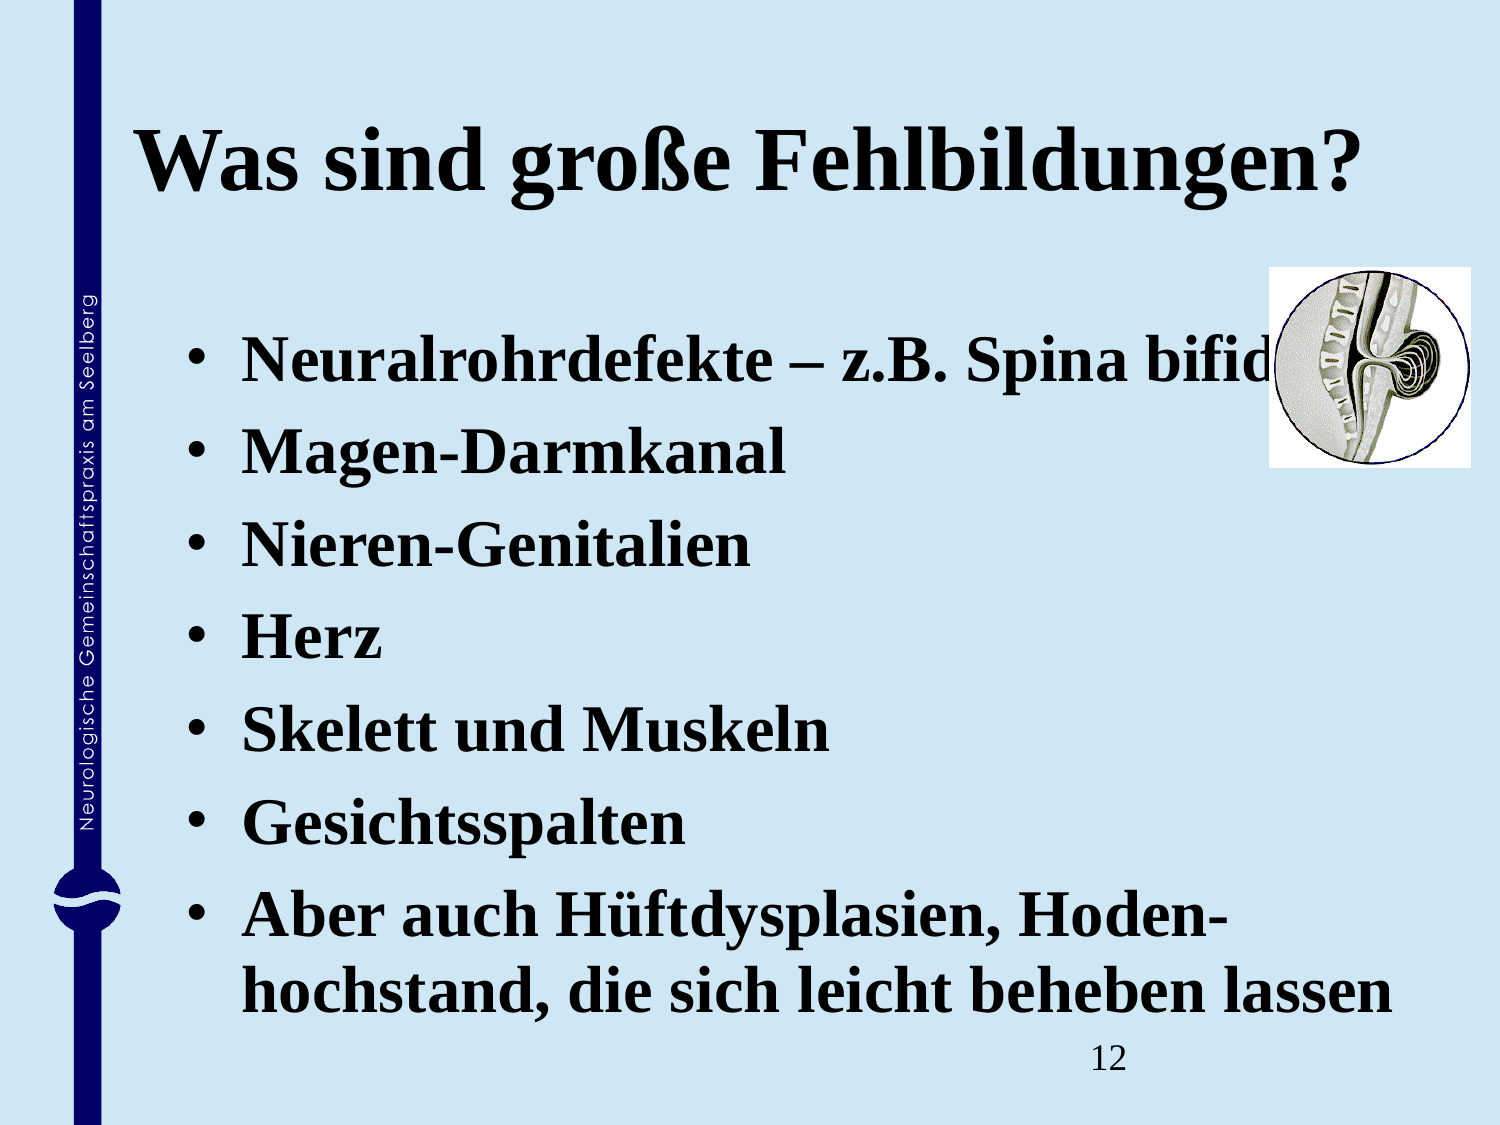

# Was sind große Fehlbildungen?
Neuralrohrdefekte – z.B. Spina bifida
Magen-Darmkanal
Nieren-Genitalien
Herz
Skelett und Muskeln
Gesichtsspalten
Aber auch Hüftdysplasien, Hoden-hochstand, die sich leicht beheben lassen